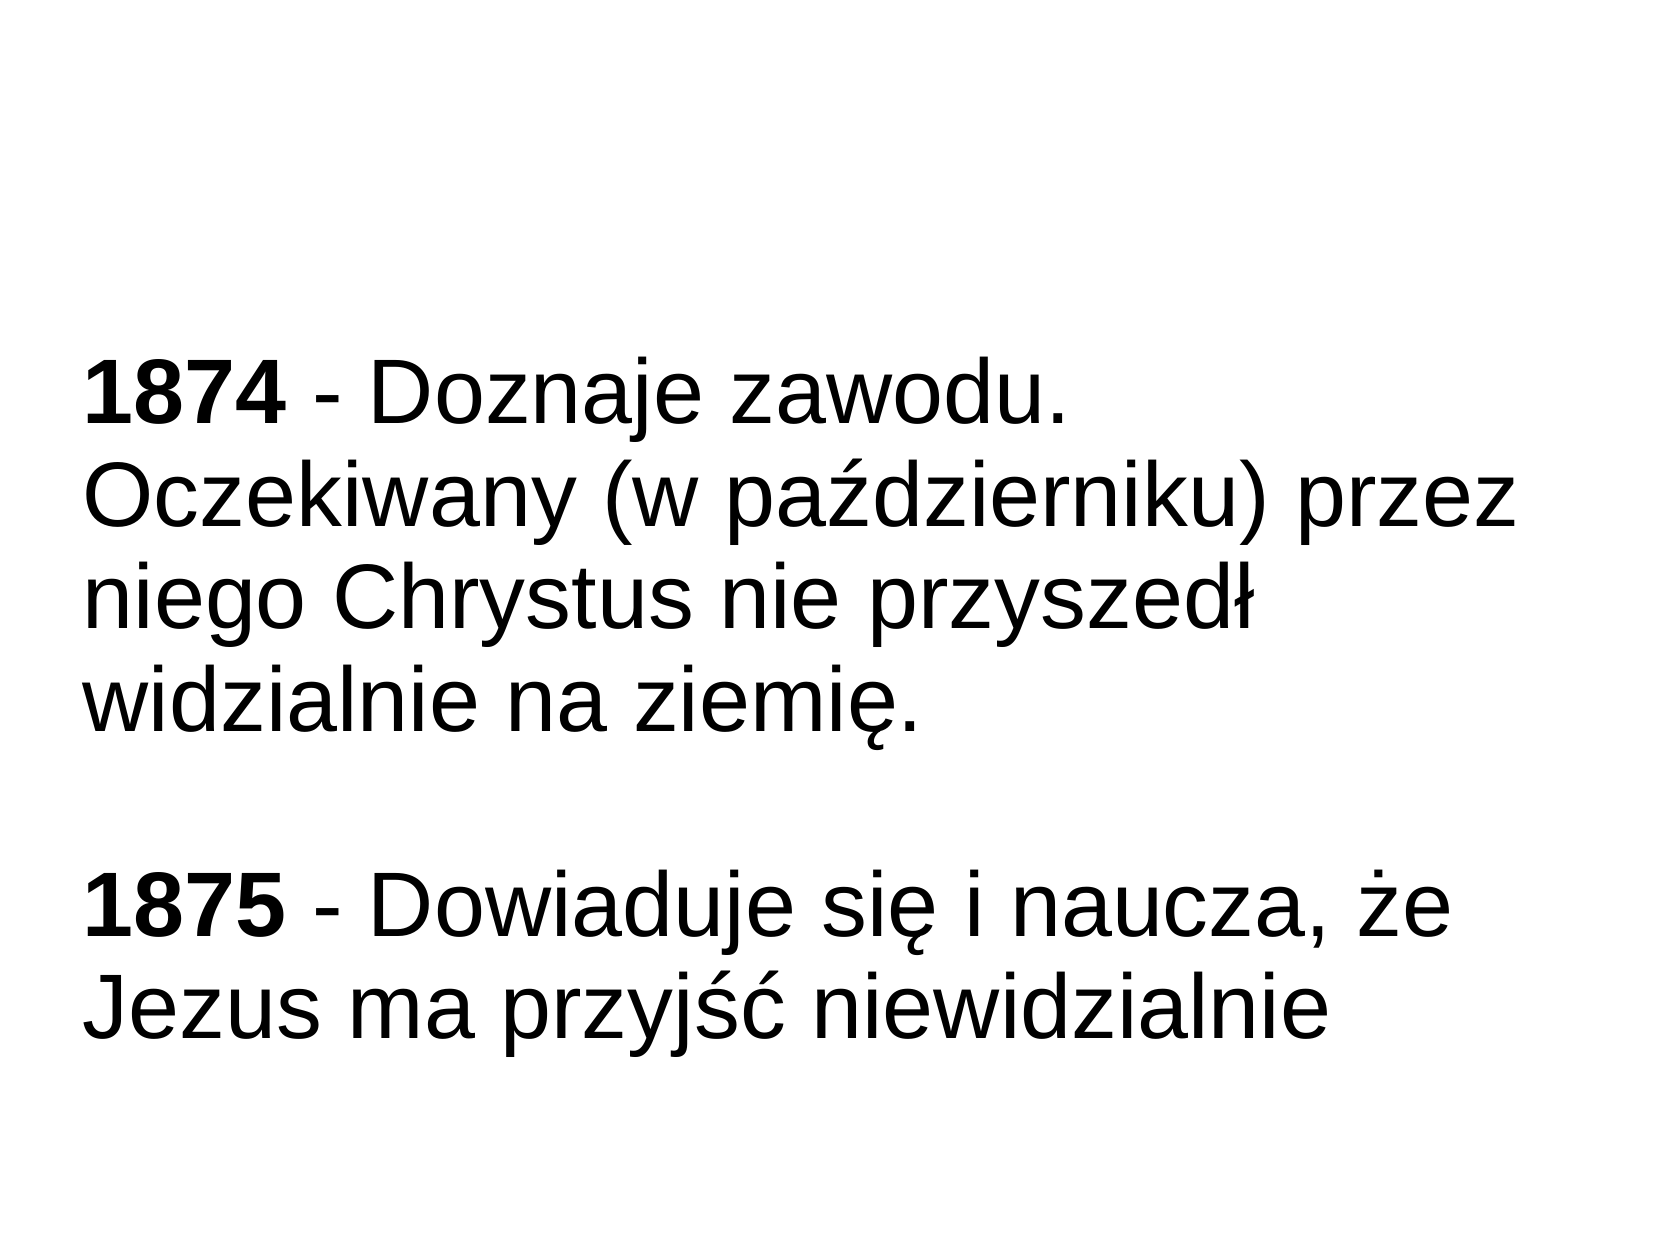

#
1874 - Doznaje zawodu. Oczekiwany (w październiku) przez niego Chrystus nie przyszedł widzialnie na ziemię.
1875 - Dowiaduje się i naucza, że Jezus ma przyjść niewidzialnie